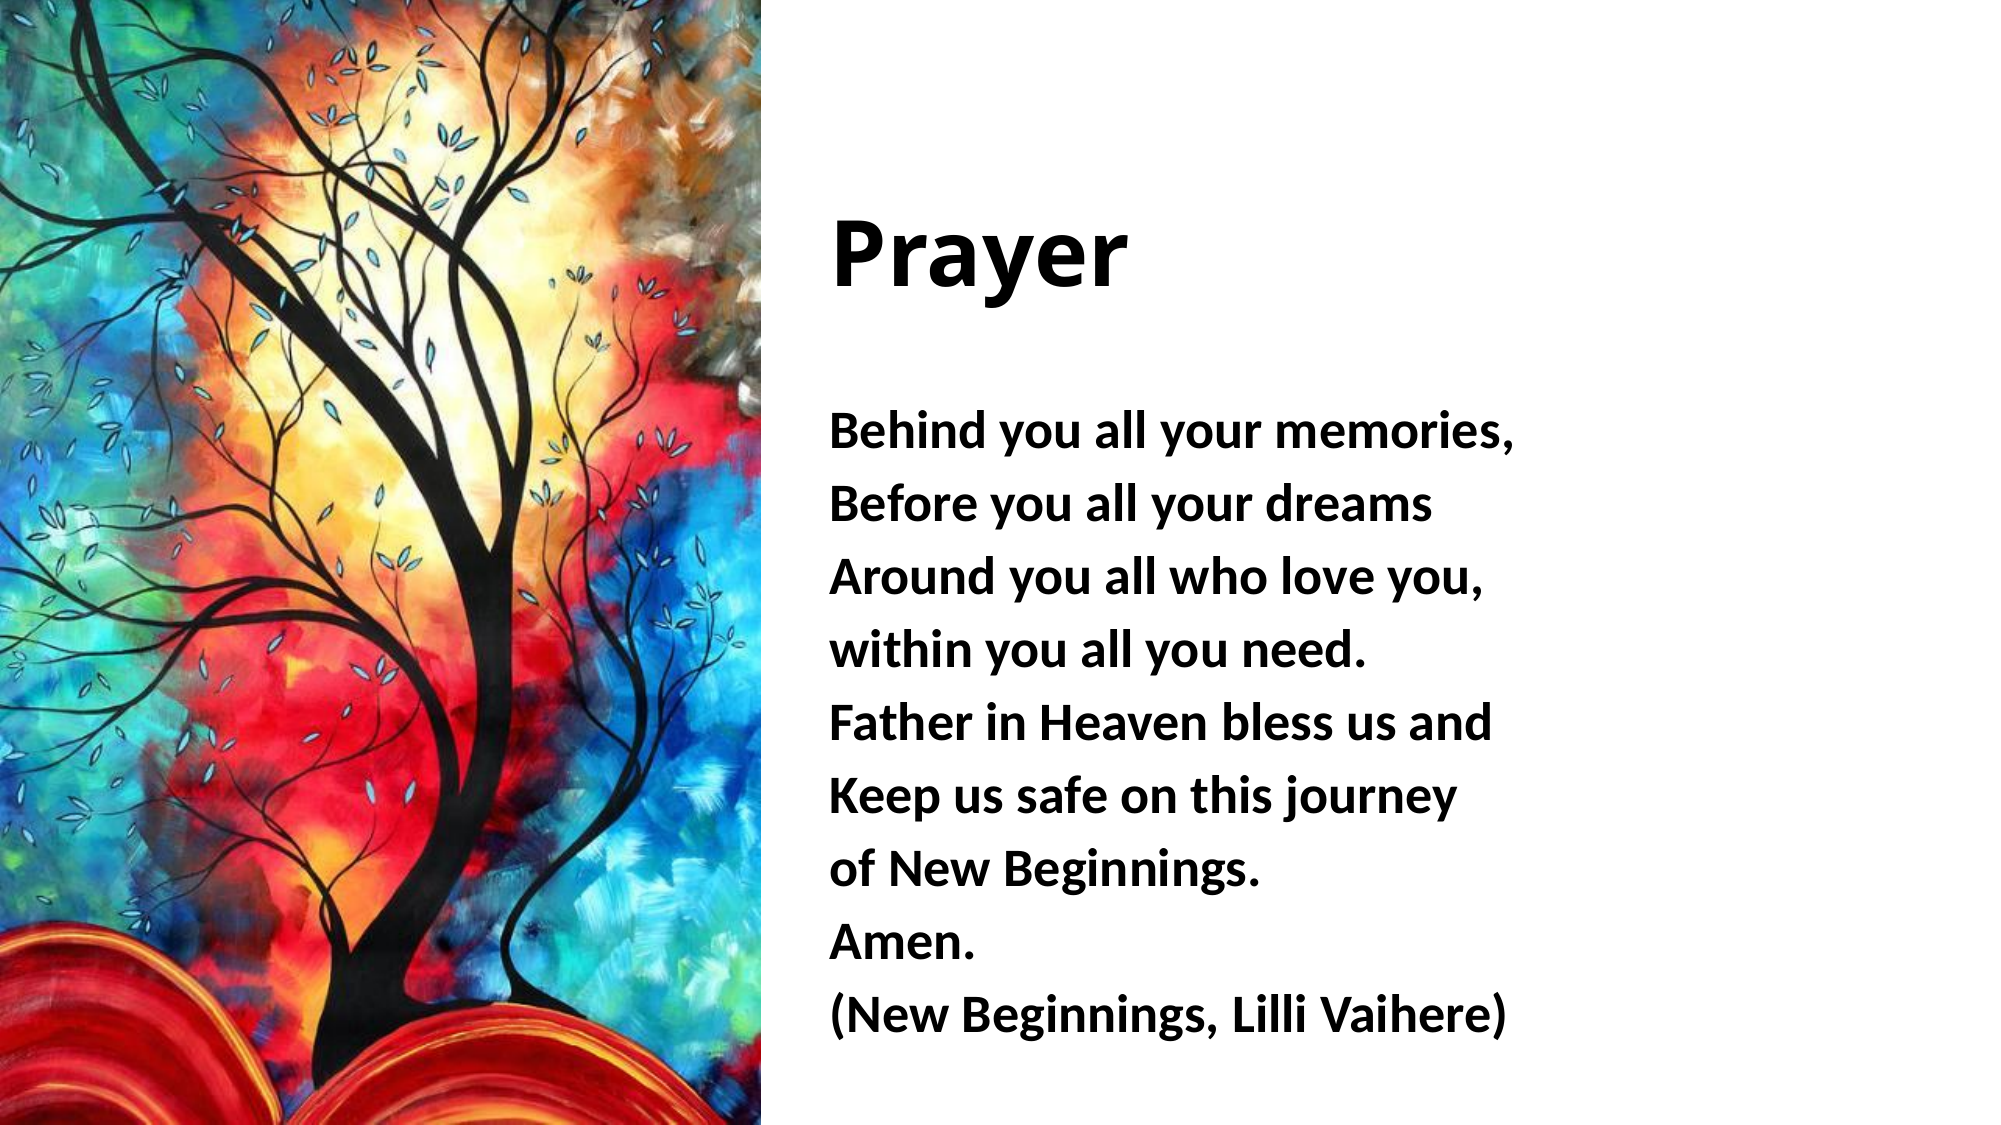

# Prayer
Behind you all your memories,
Before you all your dreams
Around you all who love you,
within you all you need.
Father in Heaven bless us and
Keep us safe on this journey
of New Beginnings.
Amen.
(New Beginnings, Lilli Vaihere)